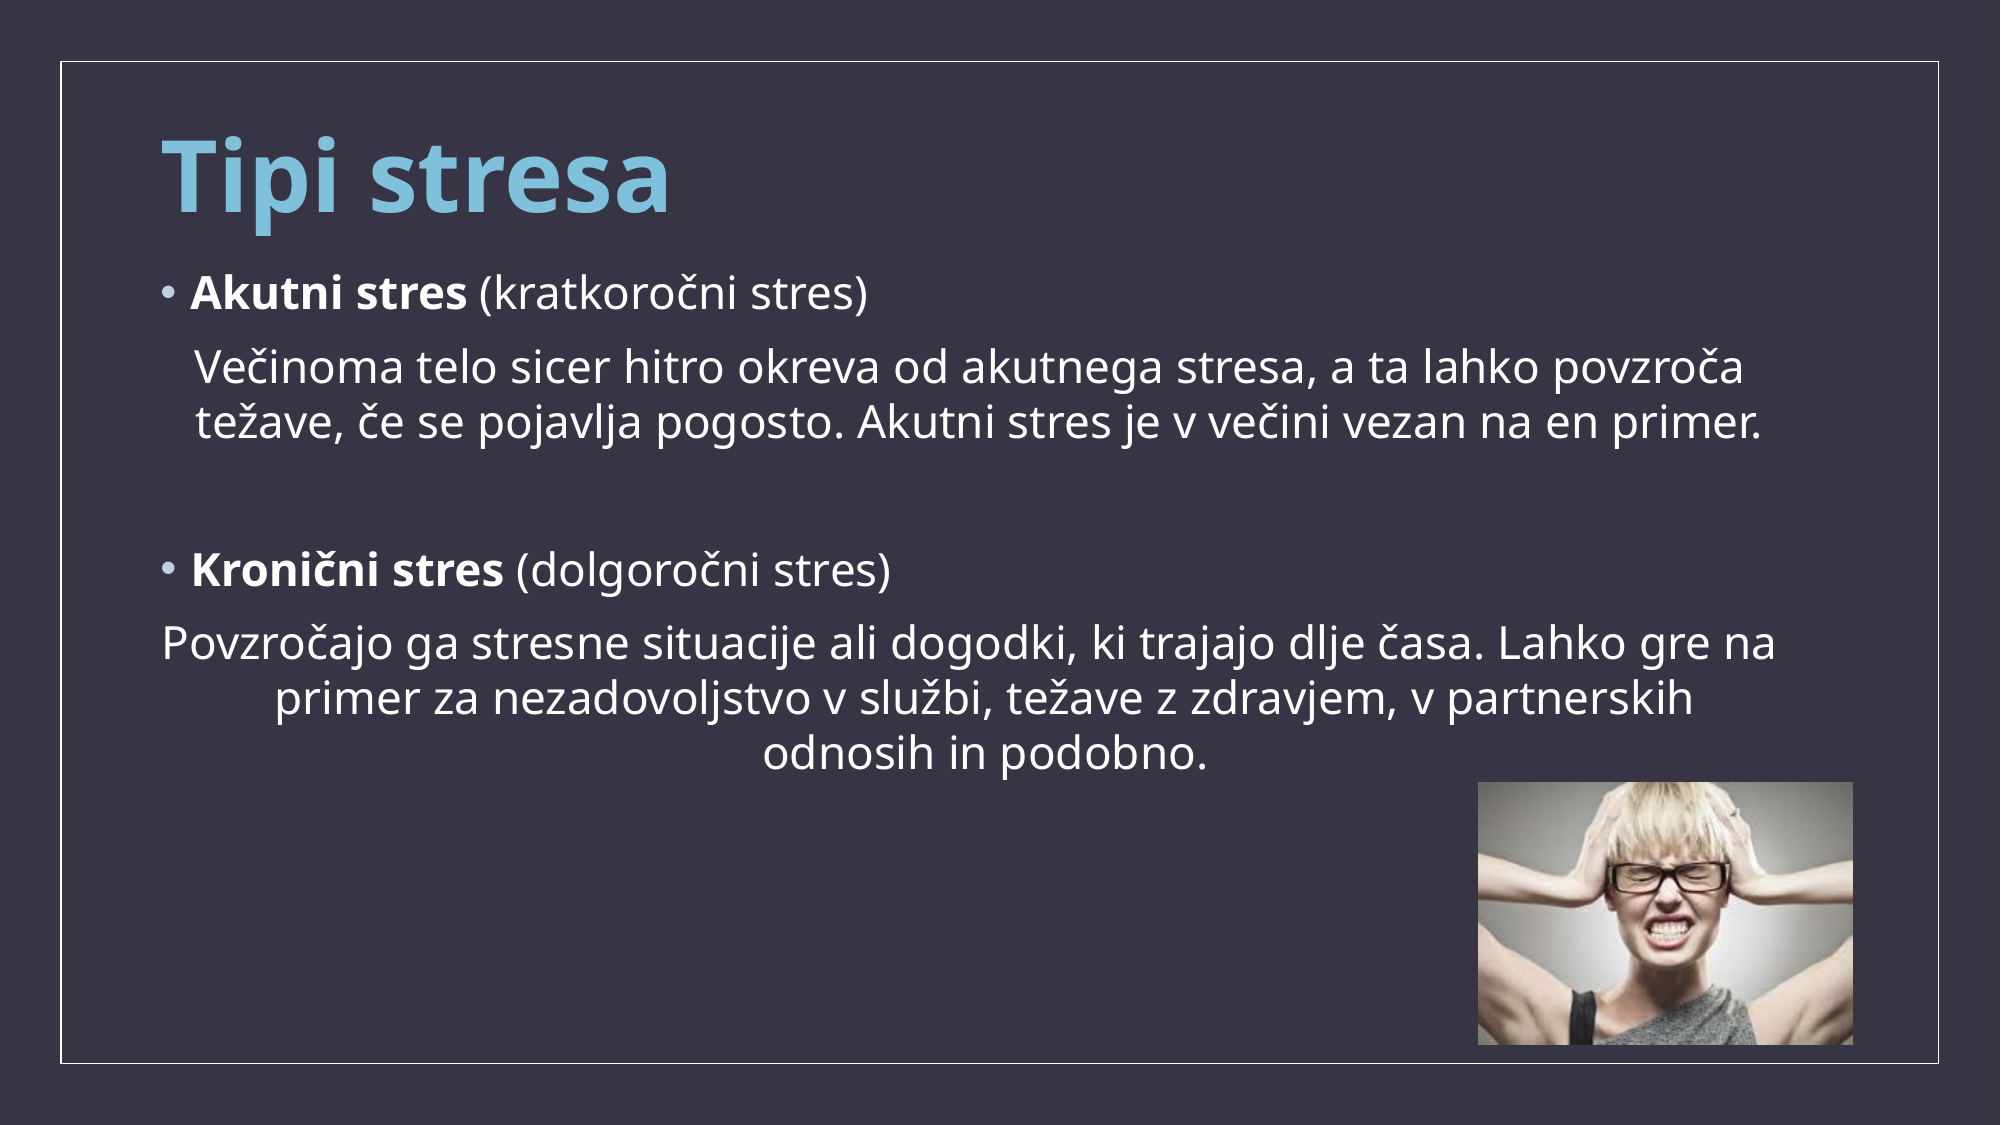

# Tipi stresa
Akutni stres (kratkoročni stres)
Večinoma telo sicer hitro okreva od akutnega stresa, a ta lahko povzroča težave, če se pojavlja pogosto. Akutni stres je v večini vezan na en primer.
Kronični stres (dolgoročni stres)
Povzročajo ga stresne situacije ali dogodki, ki trajajo dlje časa. Lahko gre na primer za nezadovoljstvo v službi, težave z zdravjem, v partnerskih odnosih in podobno.